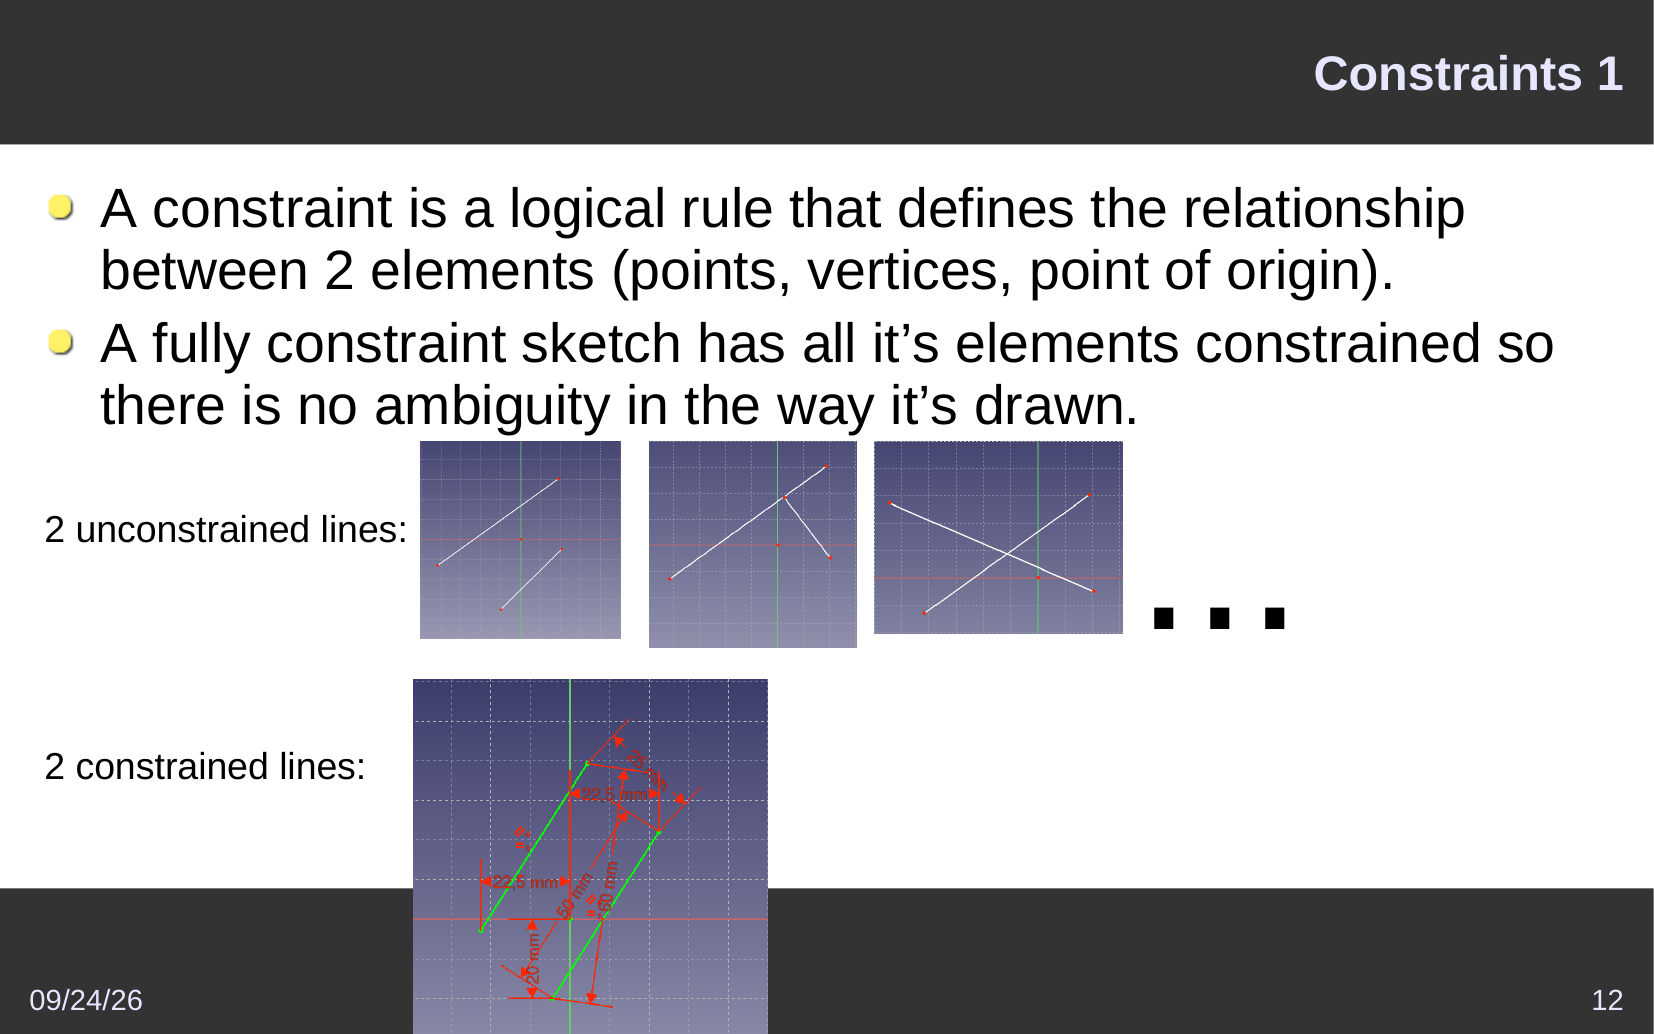

# Constraints 1
A constraint is a logical rule that defines the relationship between 2 elements (points, vertices, point of origin).
A fully constraint sketch has all it’s elements constrained so there is no ambiguity in the way it’s drawn.
...
2 unconstrained lines:
2 constrained lines:
12